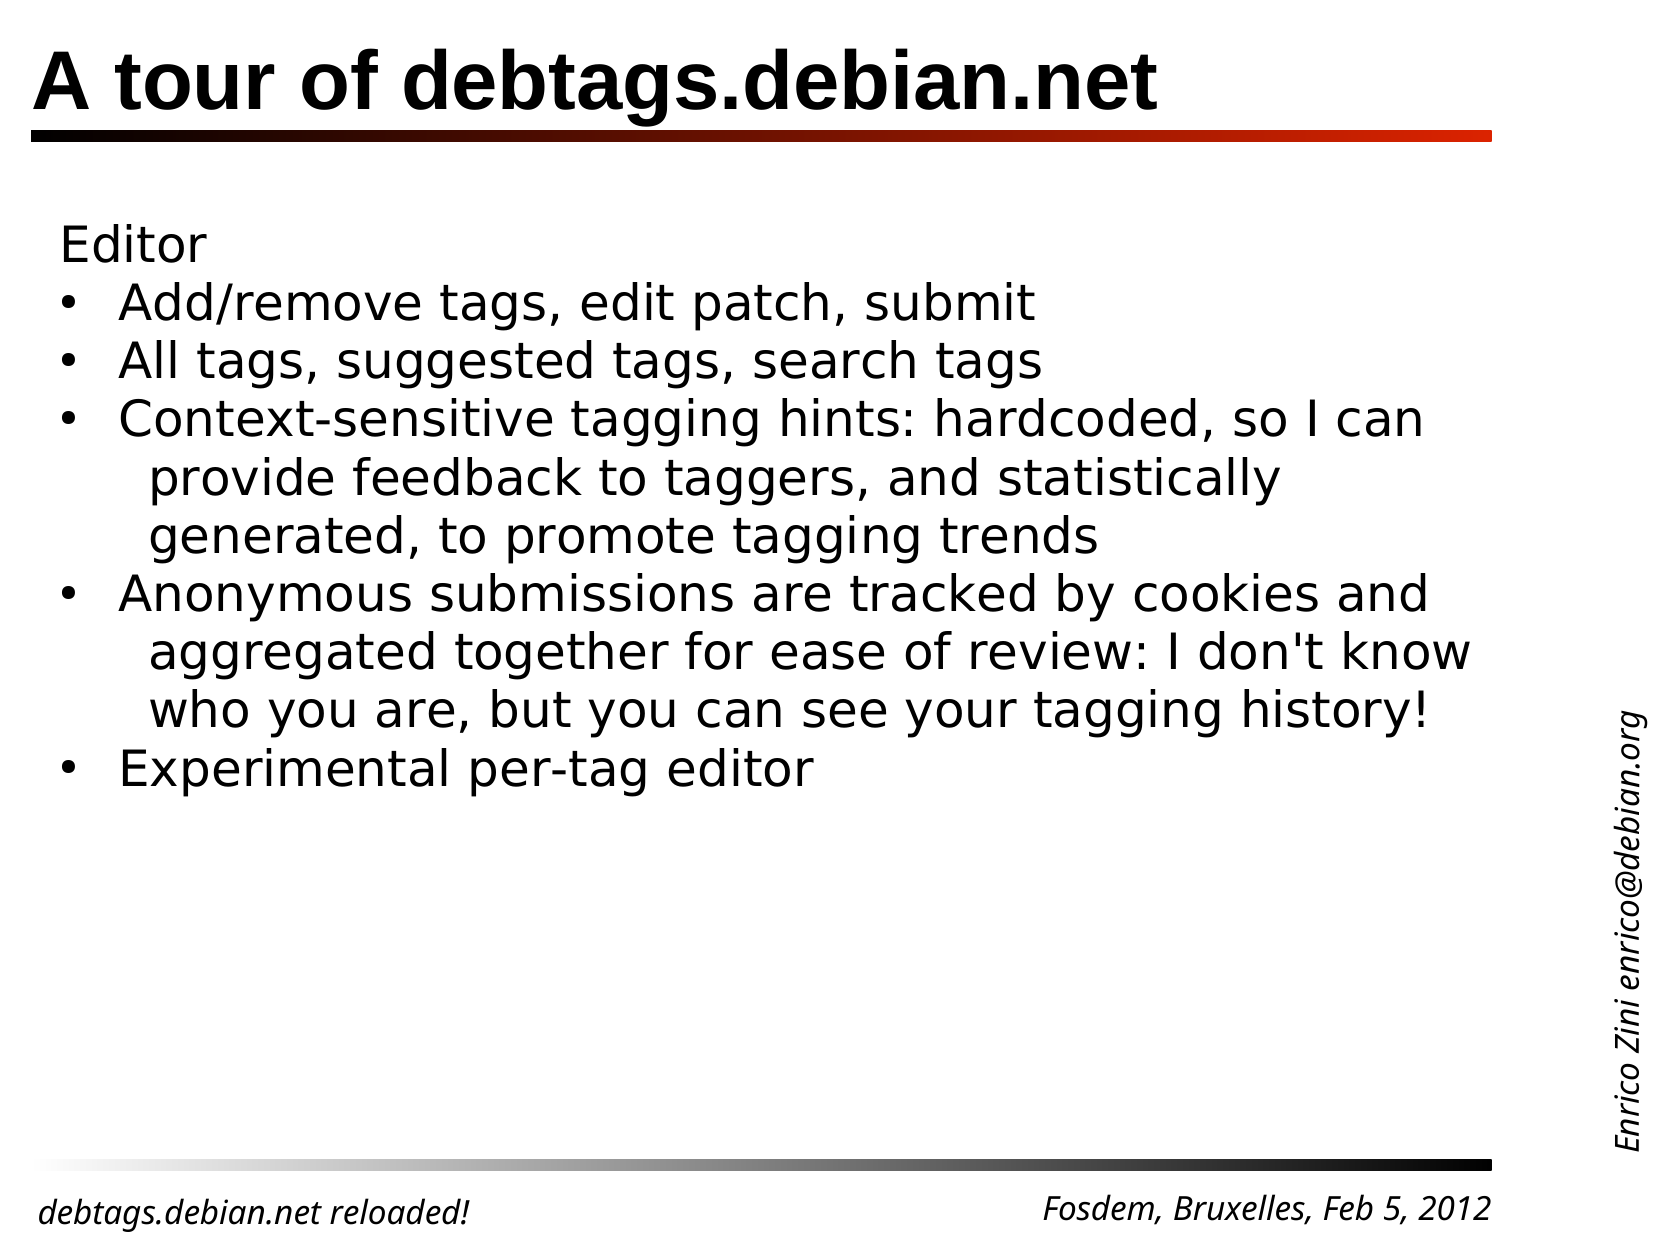

A tour of debtags.debian.net
Editor
Add/remove tags, edit patch, submit
All tags, suggested tags, search tags
Context-sensitive tagging hints: hardcoded, so I can provide feedback to taggers, and statistically generated, to promote tagging trends
Anonymous submissions are tracked by cookies and aggregated together for ease of review: I don't know who you are, but you can see your tagging history!
Experimental per-tag editor